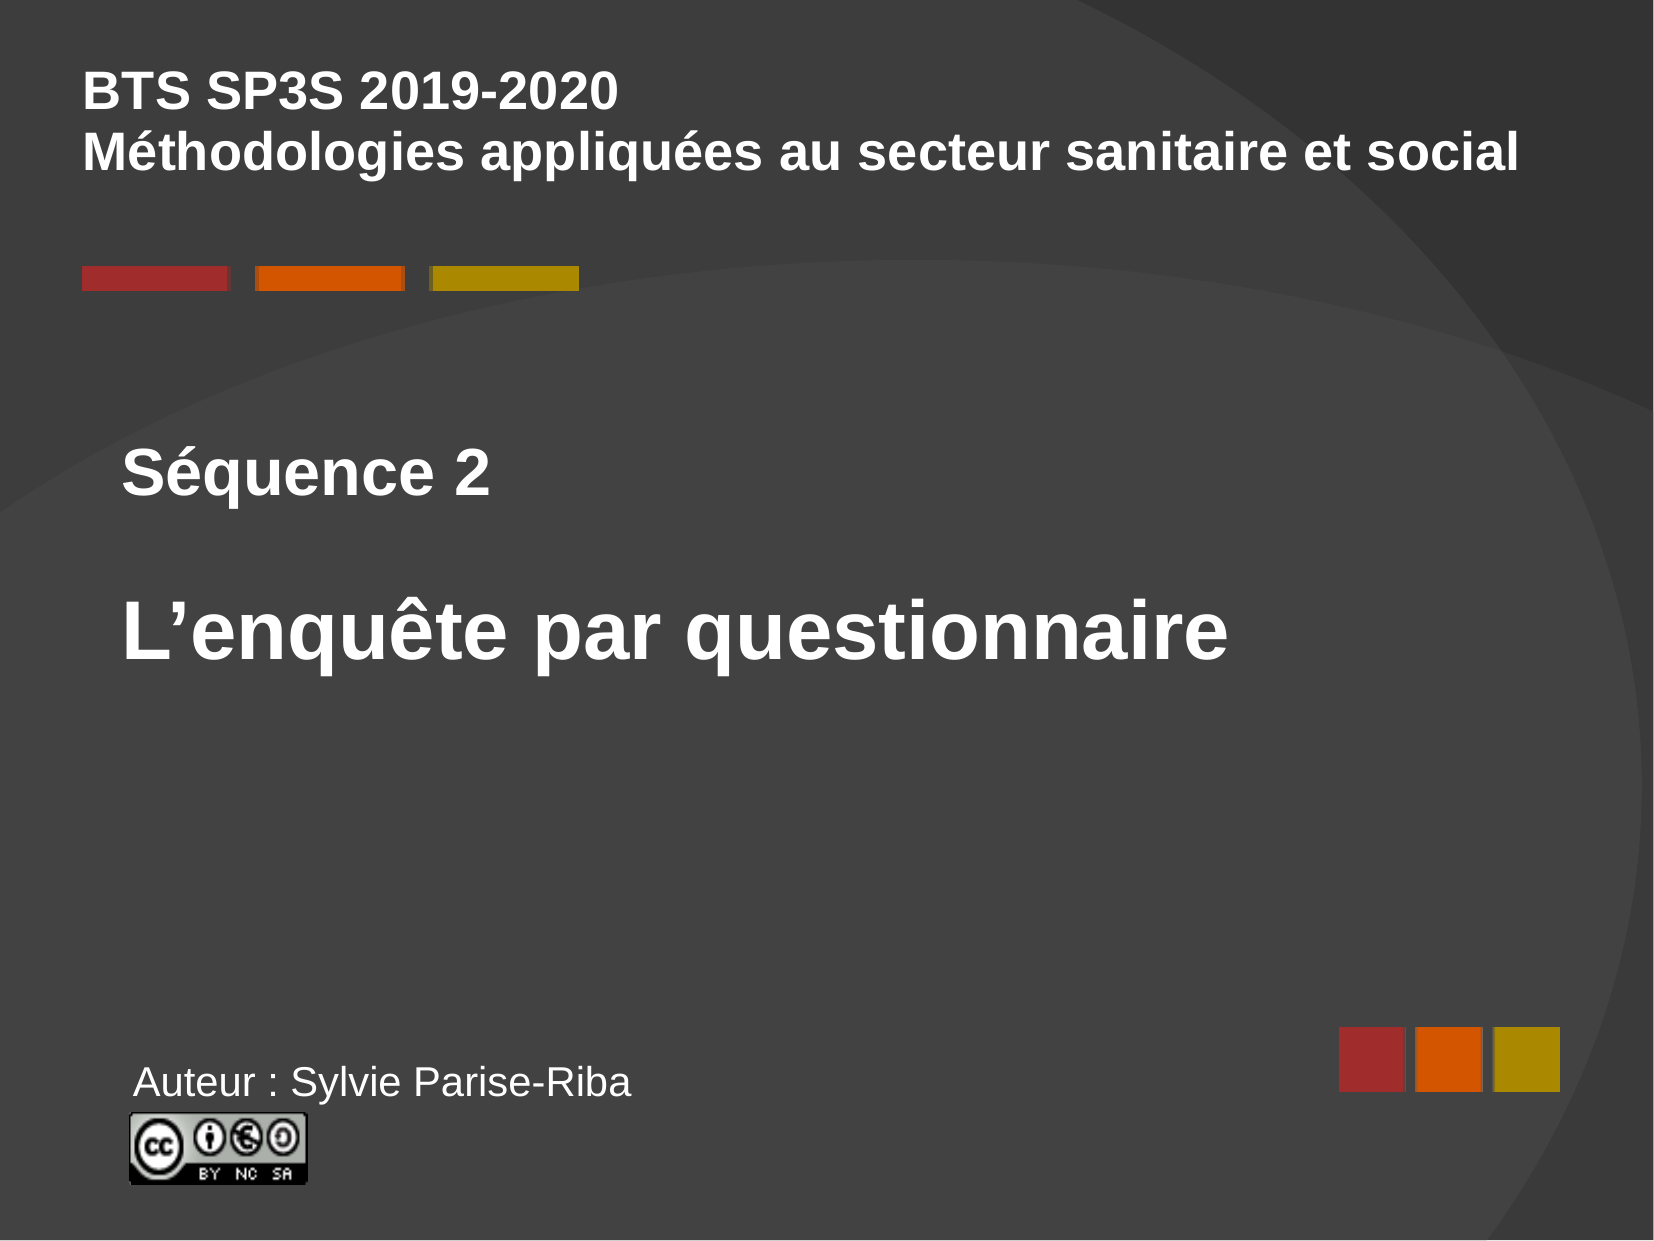

# BTS SP3S 2019-2020 Méthodologies appliquées au secteur sanitaire et social
Séquence 2
L’enquête par questionnaire
Auteur : Sylvie Parise-Riba